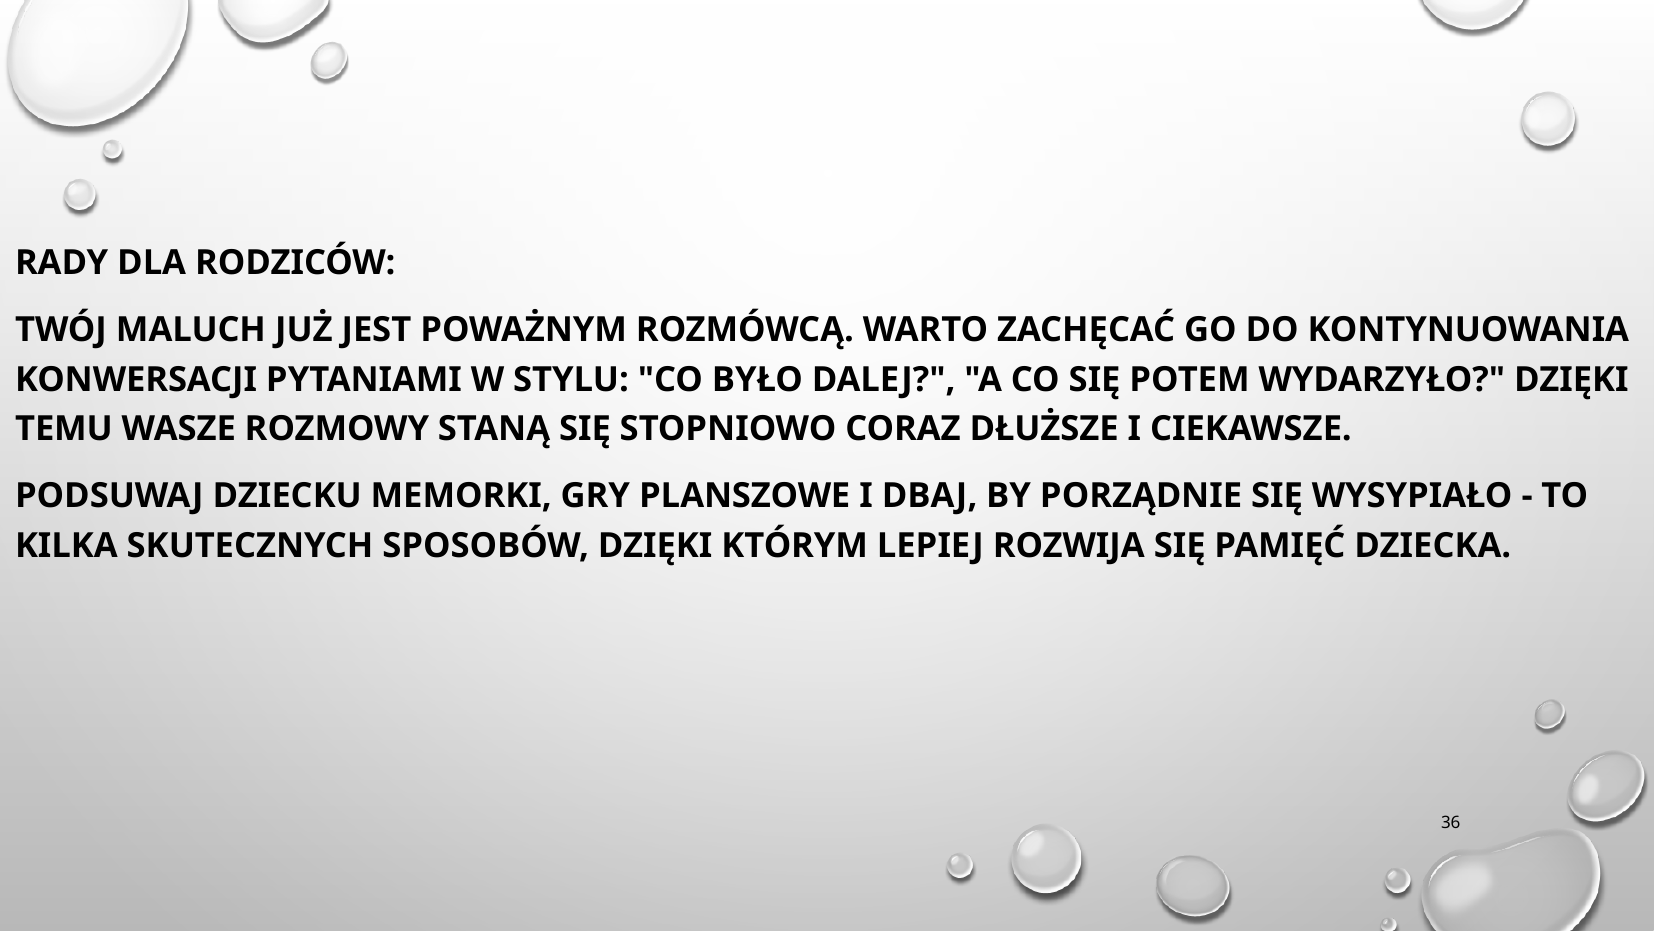

# Rady dla rodziców:
Twój maluch już jest poważnym rozmówcą. Warto zachęcać go do kontynuowania konwersacji pytaniami w stylu: "Co było dalej?", "A co się potem wydarzyło?" Dzięki temu Wasze rozmowy staną się stopniowo coraz dłuższe i ciekawsze.
Podsuwaj dziecku memorki, gry planszowe i dbaj, by porządnie się wysypiało - to kilka skutecznych sposobów, dzięki którym lepiej rozwija się pamięć dziecka.
35